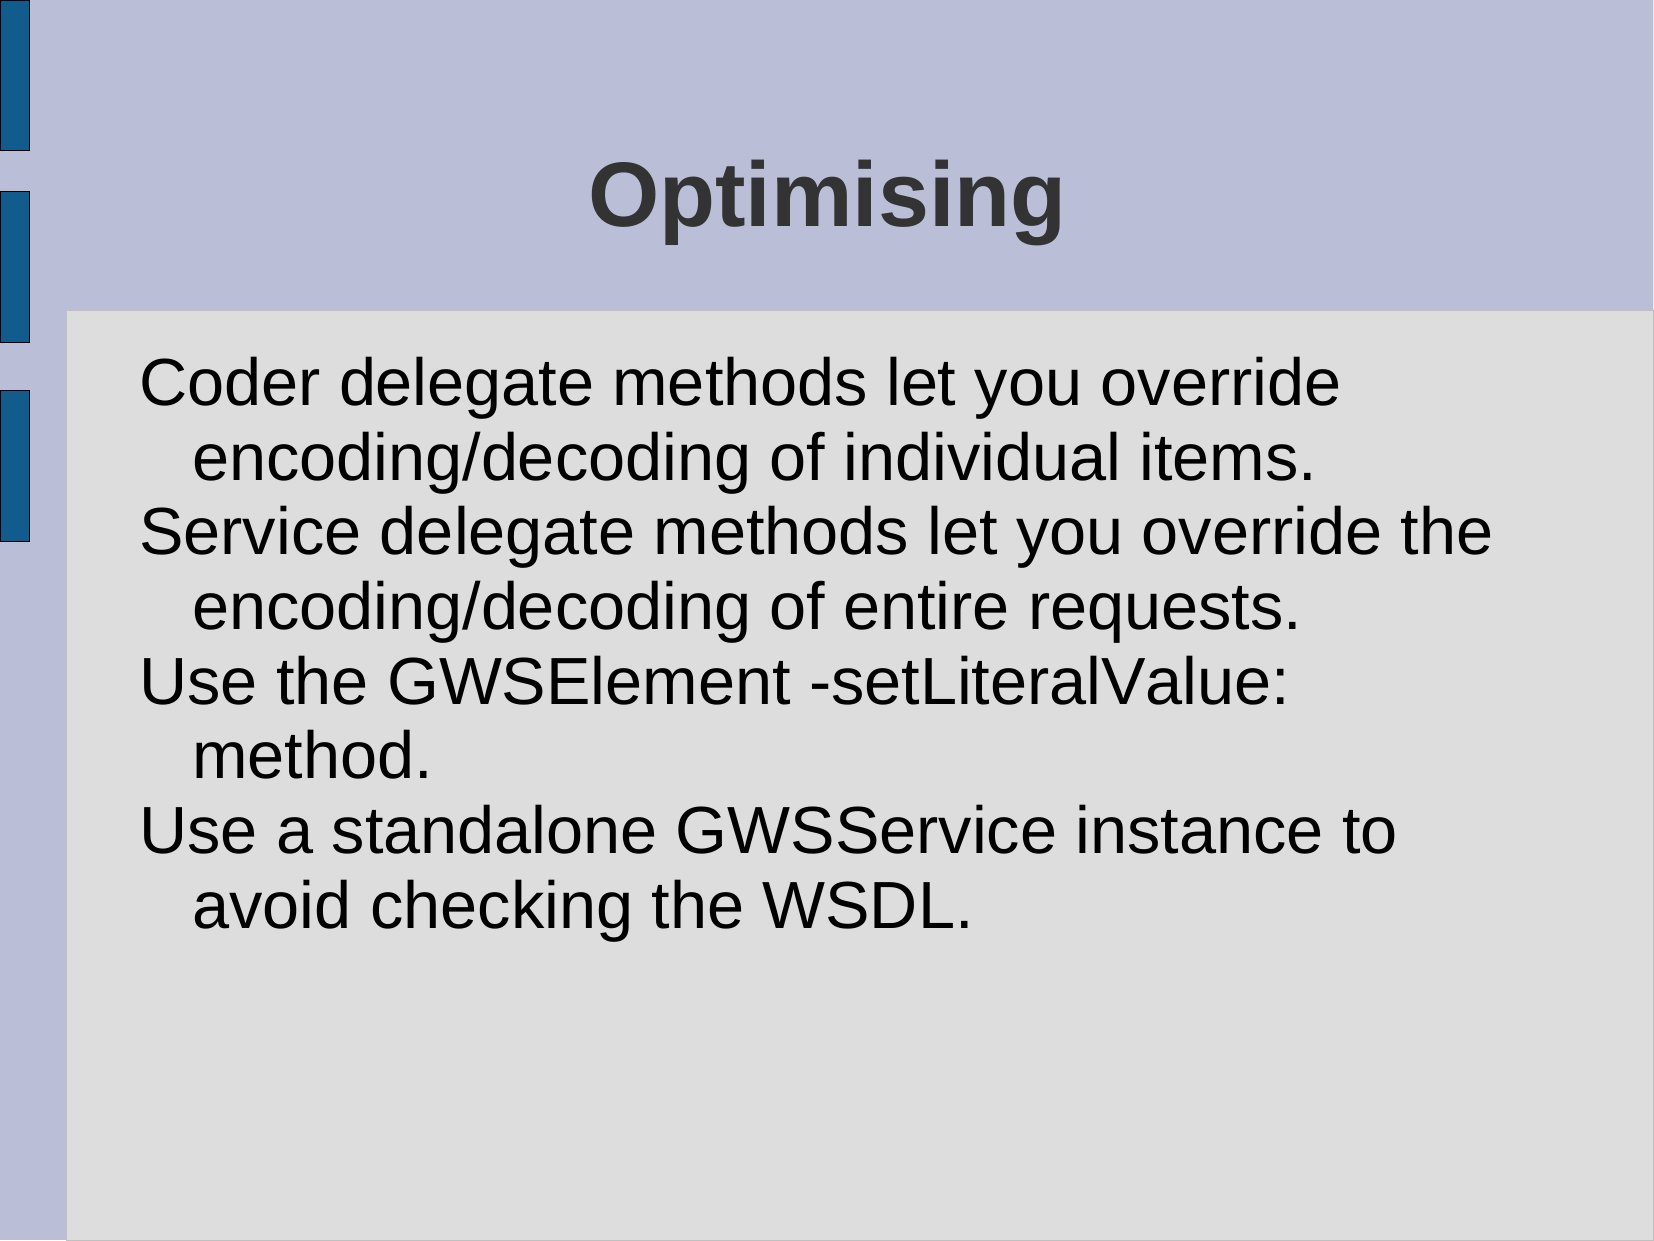

# Optimising
Coder delegate methods let you override encoding/decoding of individual items.
Service delegate methods let you override the encoding/decoding of entire requests.
Use the GWSElement -setLiteralValue: method.
Use a standalone GWSService instance to avoid checking the WSDL.